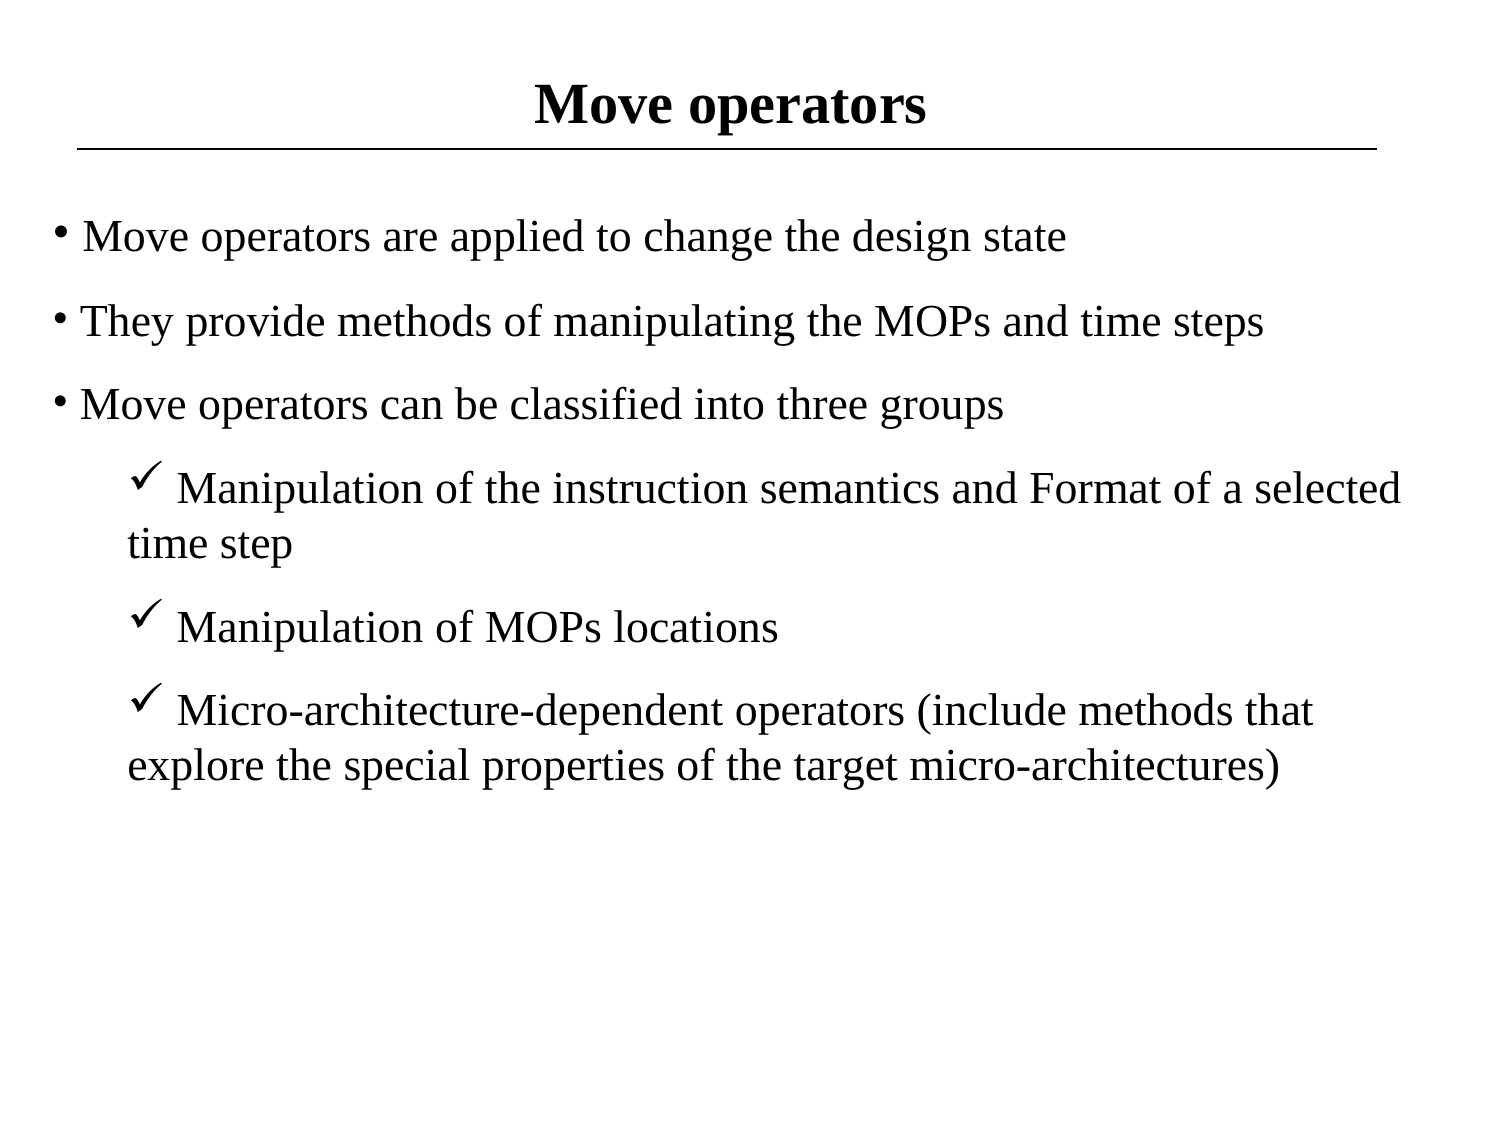

# Move operators
 Move operators are applied to change the design state
 They provide methods of manipulating the MOPs and time steps
 Move operators can be classified into three groups
 Manipulation of the instruction semantics and Format of a selected time step
 Manipulation of MOPs locations
 Micro-architecture-dependent operators (include methods that explore the special properties of the target micro-architectures)